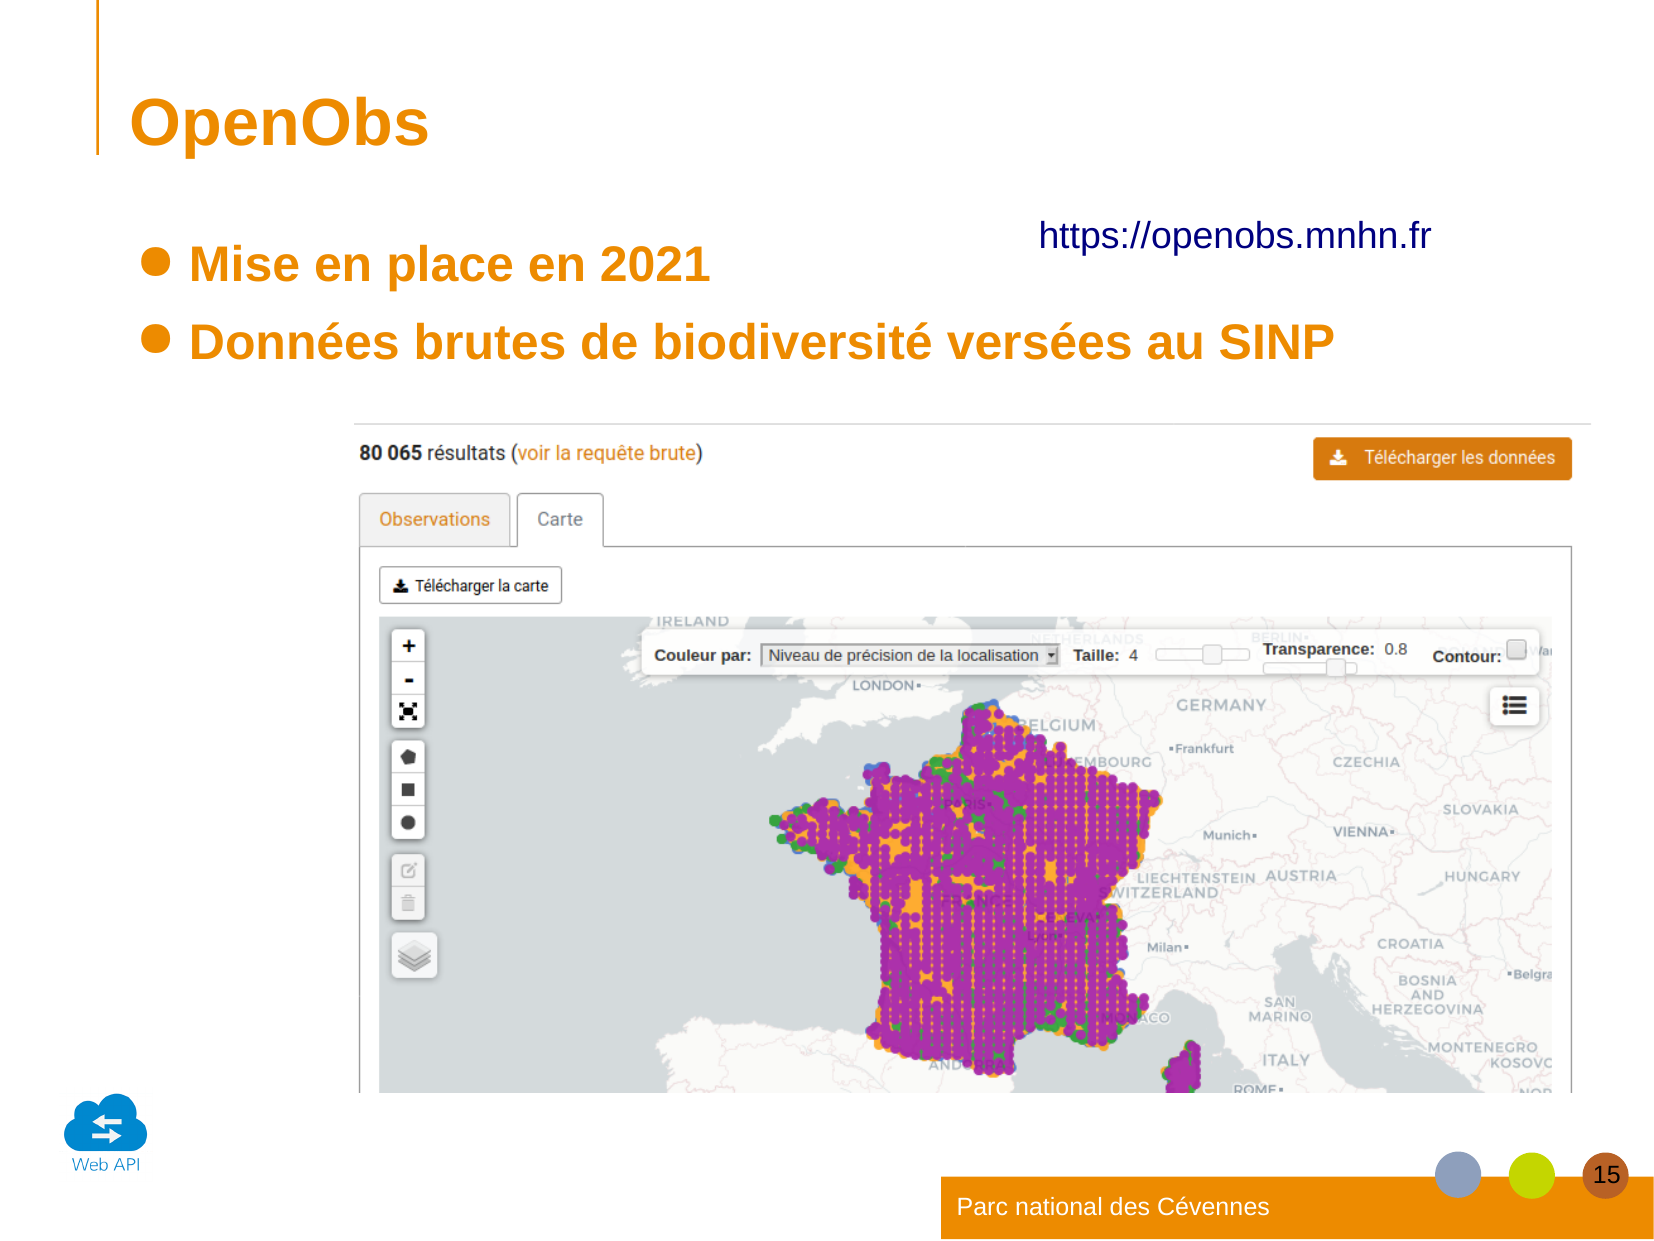

# OpenObs
https://openobs.mnhn.fr
Mise en place en 2021
Données brutes de biodiversité versées au SINP